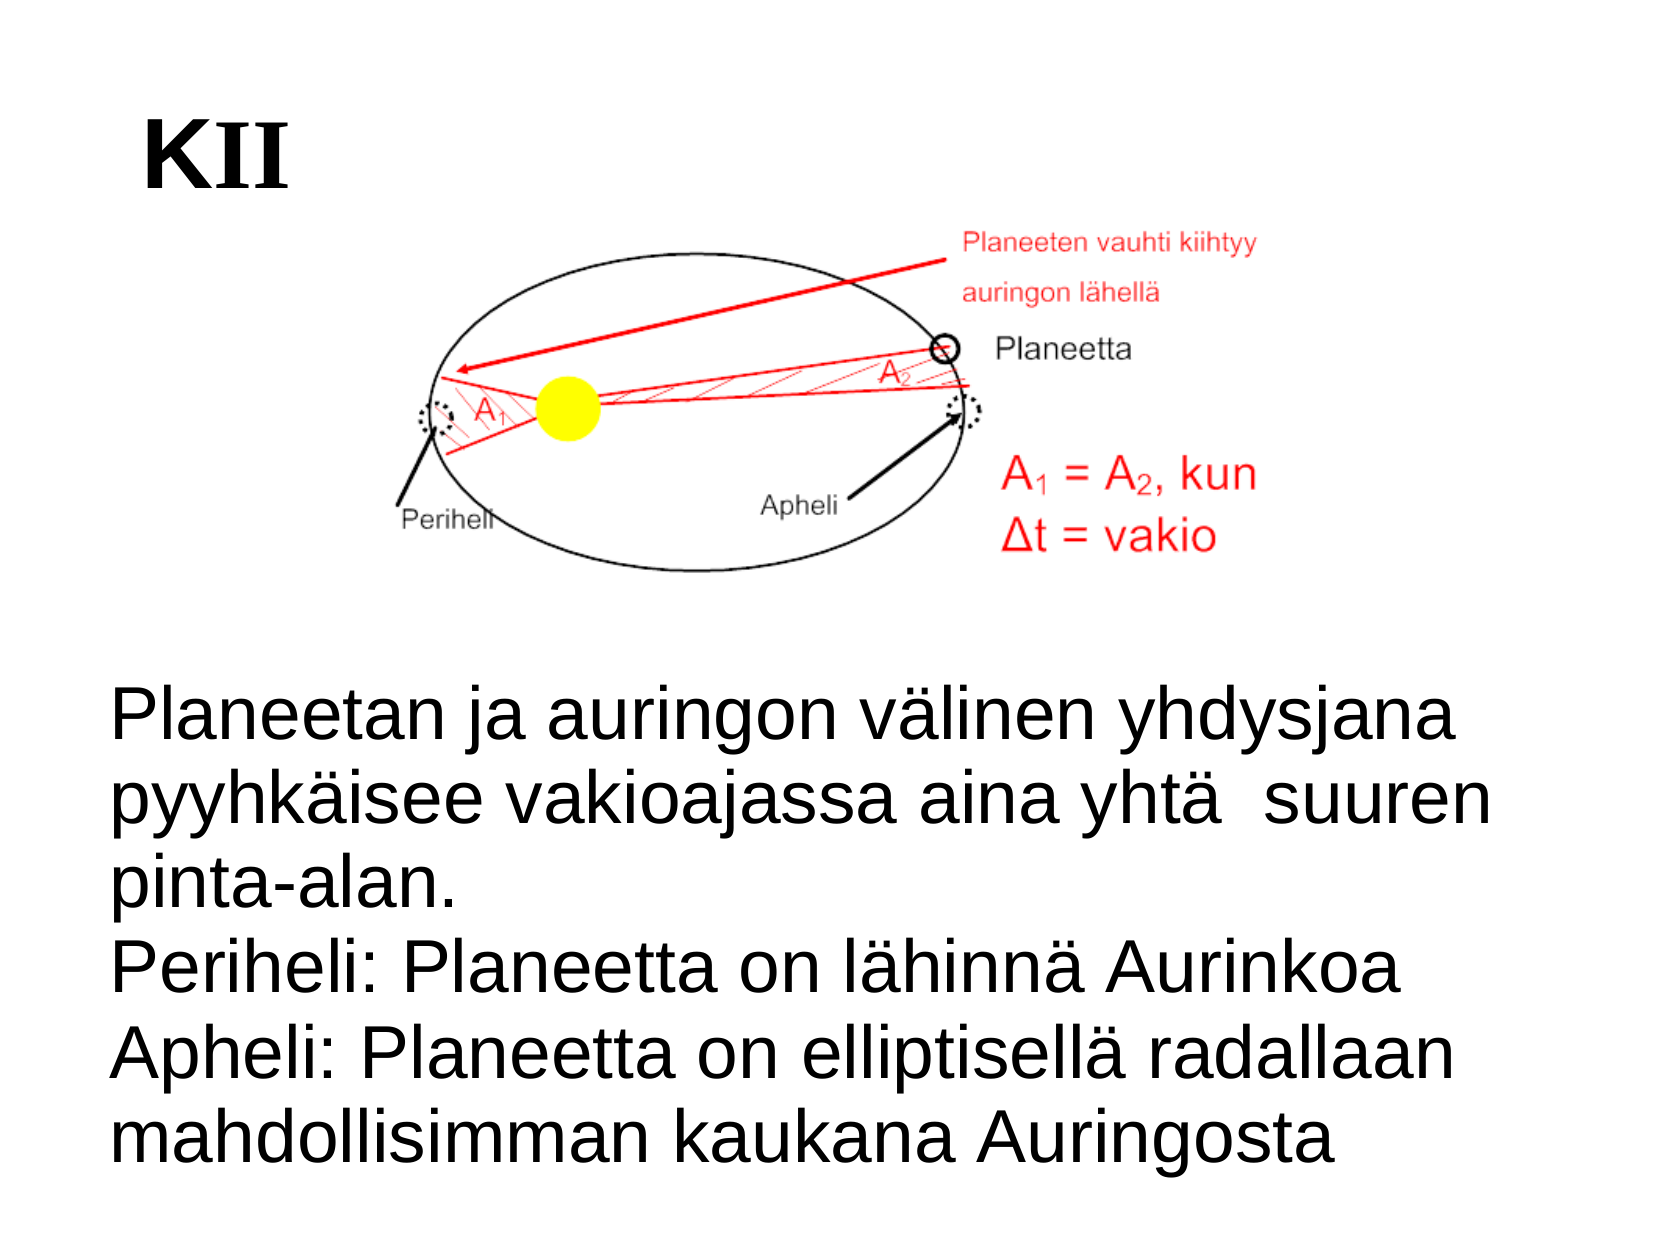

KII
Planeetan ja auringon välinen yhdysjana
pyyhkäisee vakioajassa aina yhtä suuren
pinta-alan.
Periheli: Planeetta on lähinnä Aurinkoa
Apheli: Planeetta on elliptisellä radallaan
mahdollisimman kaukana Auringosta